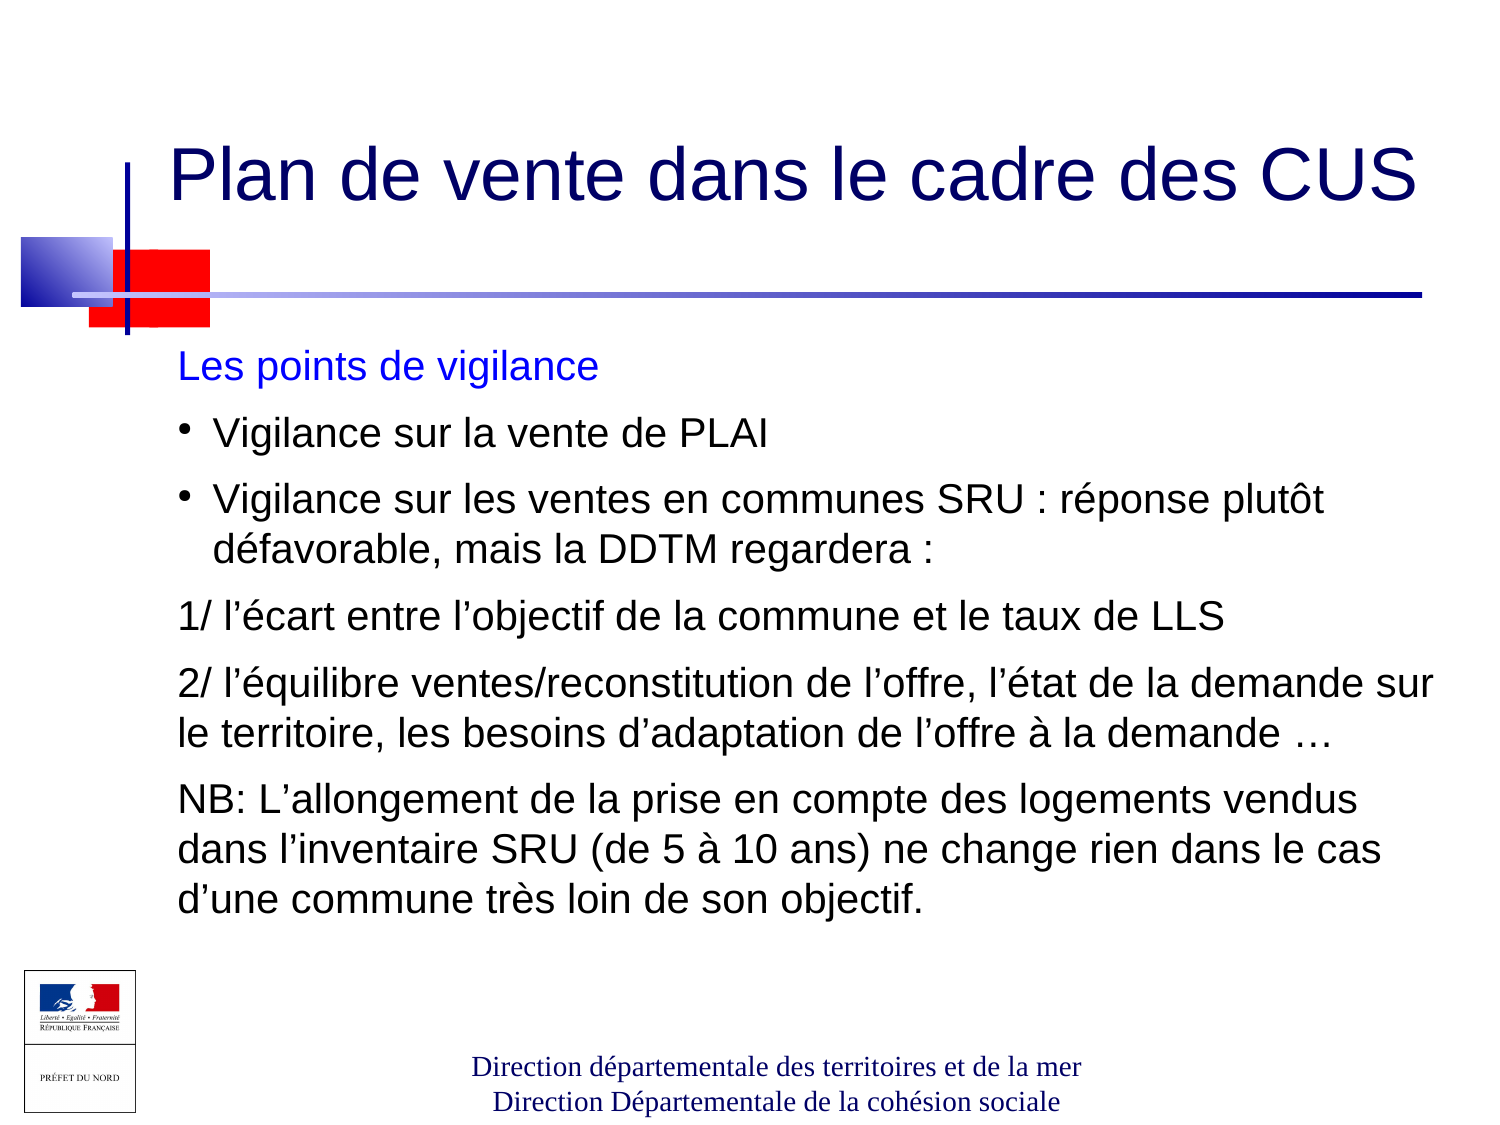

Plan de vente dans le cadre des CUS
# Les points de vigilance
Vigilance sur la vente de PLAI
Vigilance sur les ventes en communes SRU : réponse plutôt défavorable, mais la DDTM regardera :
1/ l’écart entre l’objectif de la commune et le taux de LLS
2/ l’équilibre ventes/reconstitution de l’offre, l’état de la demande sur le territoire, les besoins d’adaptation de l’offre à la demande …
NB: L’allongement de la prise en compte des logements vendus dans l’inventaire SRU (de 5 à 10 ans) ne change rien dans le cas d’une commune très loin de son objectif.